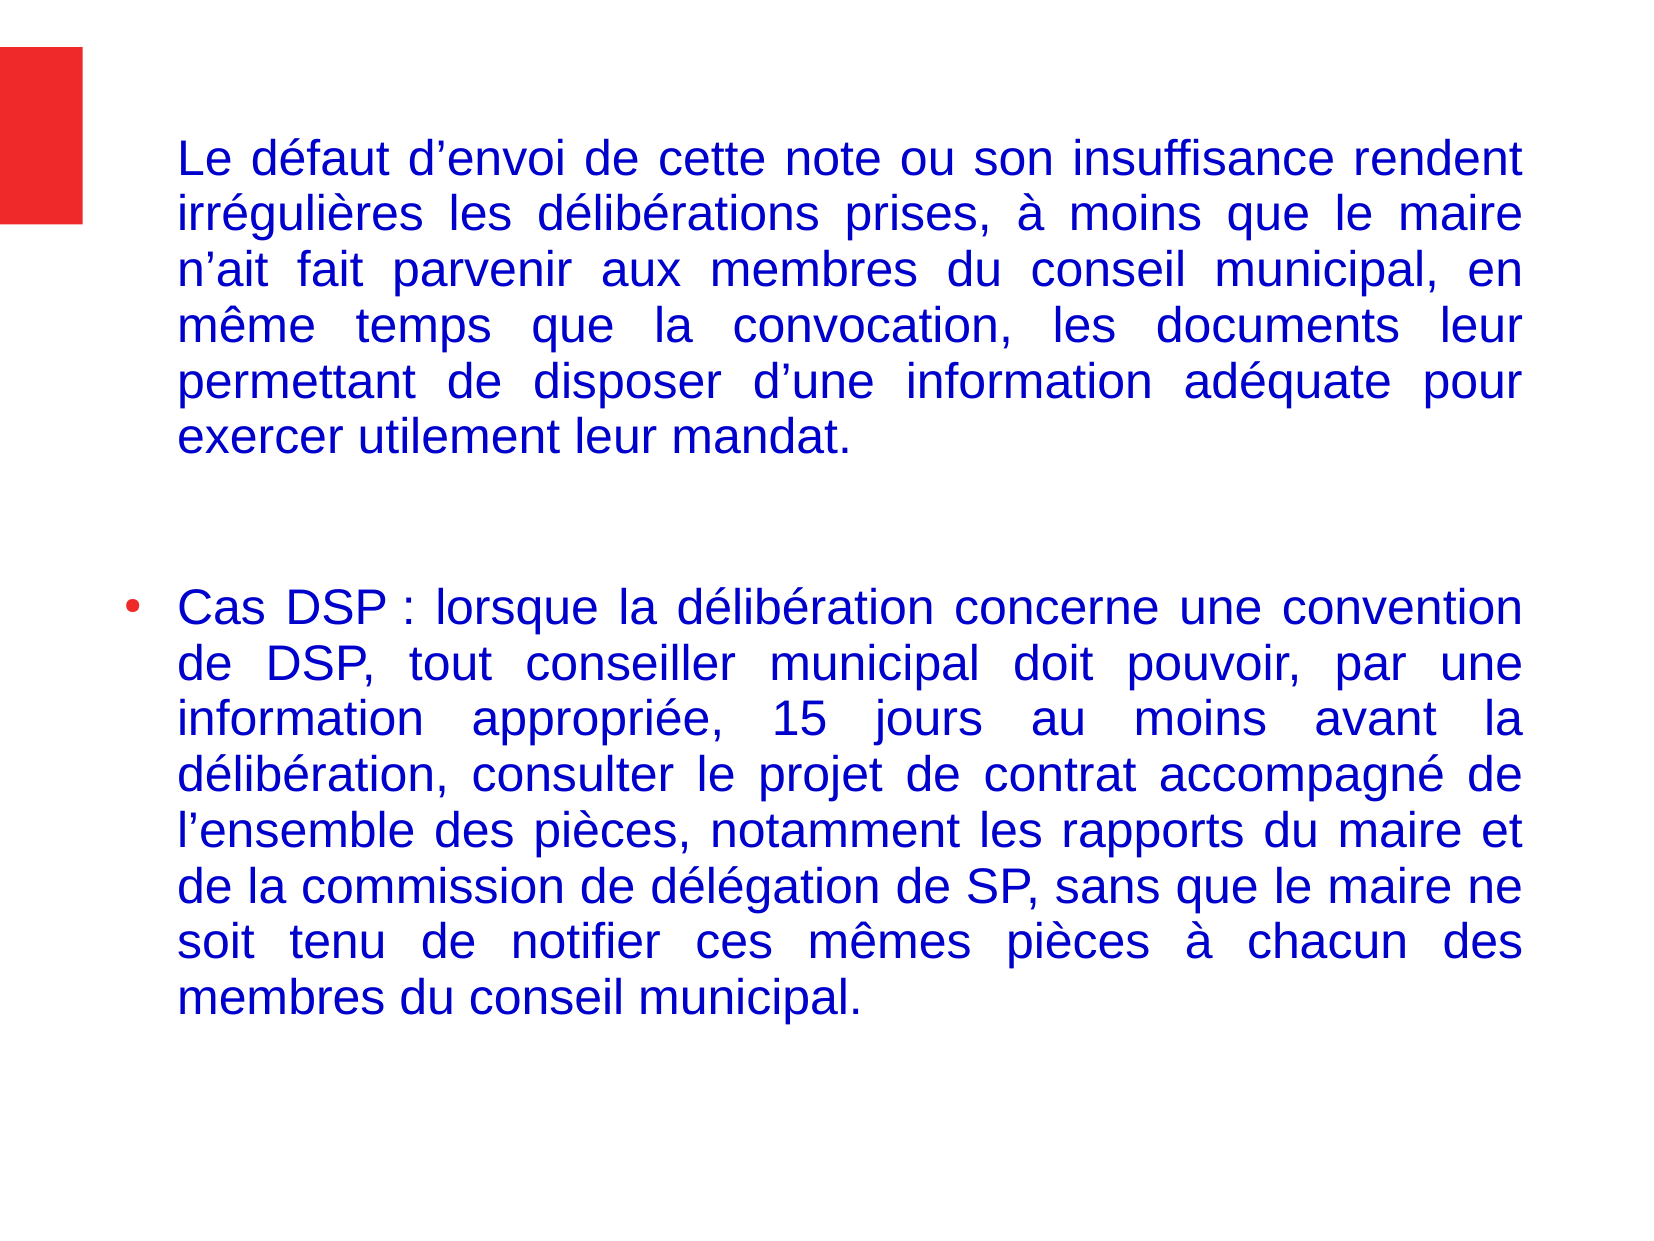

# Le défaut d’envoi de cette note ou son insuffisance rendent irrégulières les délibérations prises, à moins que le maire n’ait fait parvenir aux membres du conseil municipal, en même temps que la convocation, les documents leur permettant de disposer d’une information adéquate pour exercer utilement leur mandat.
Cas DSP : lorsque la délibération concerne une convention de DSP, tout conseiller municipal doit pouvoir, par une information appropriée, 15 jours au moins avant la délibération, consulter le projet de contrat accompagné de l’ensemble des pièces, notamment les rapports du maire et de la commission de délégation de SP, sans que le maire ne soit tenu de notifier ces mêmes pièces à chacun des membres du conseil municipal.